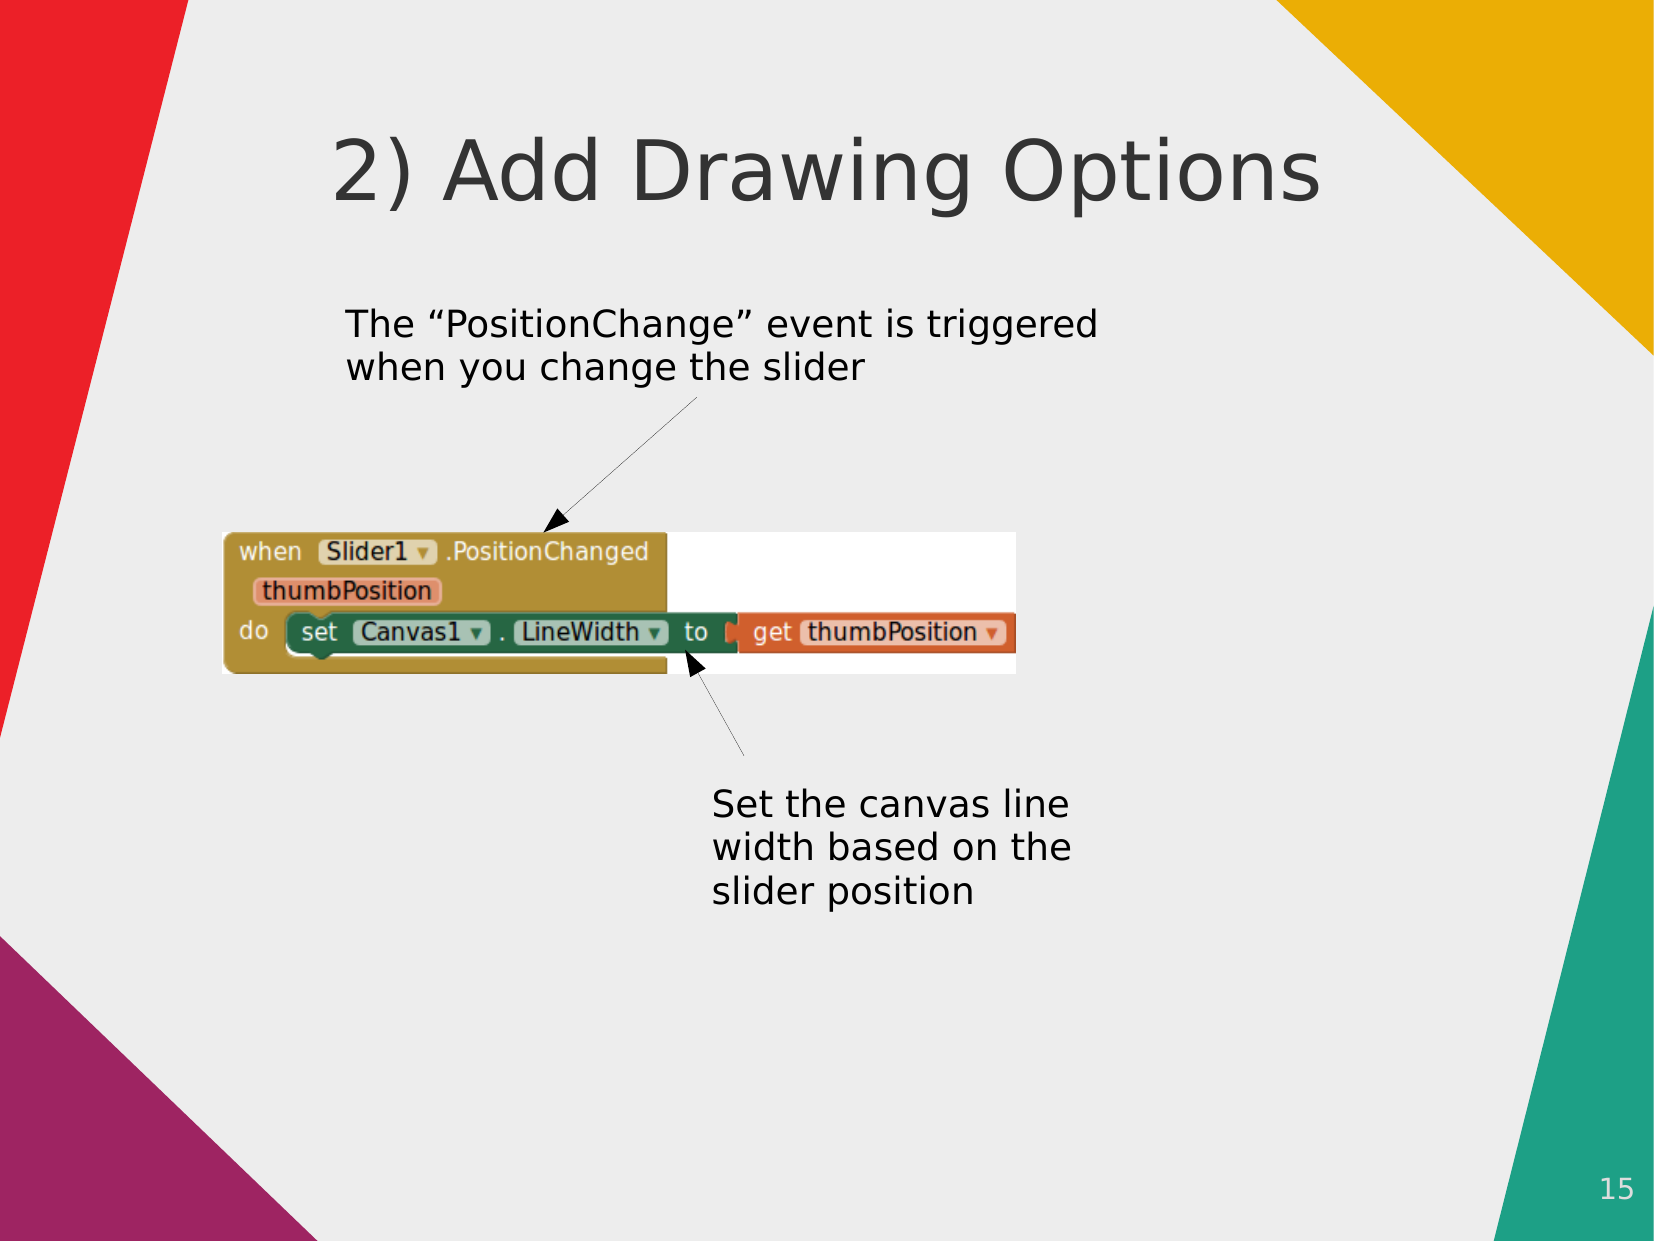

# 2) Add Drawing Options
The “PositionChange” event is triggered when you change the slider
Set the canvas line width based on the slider position
15